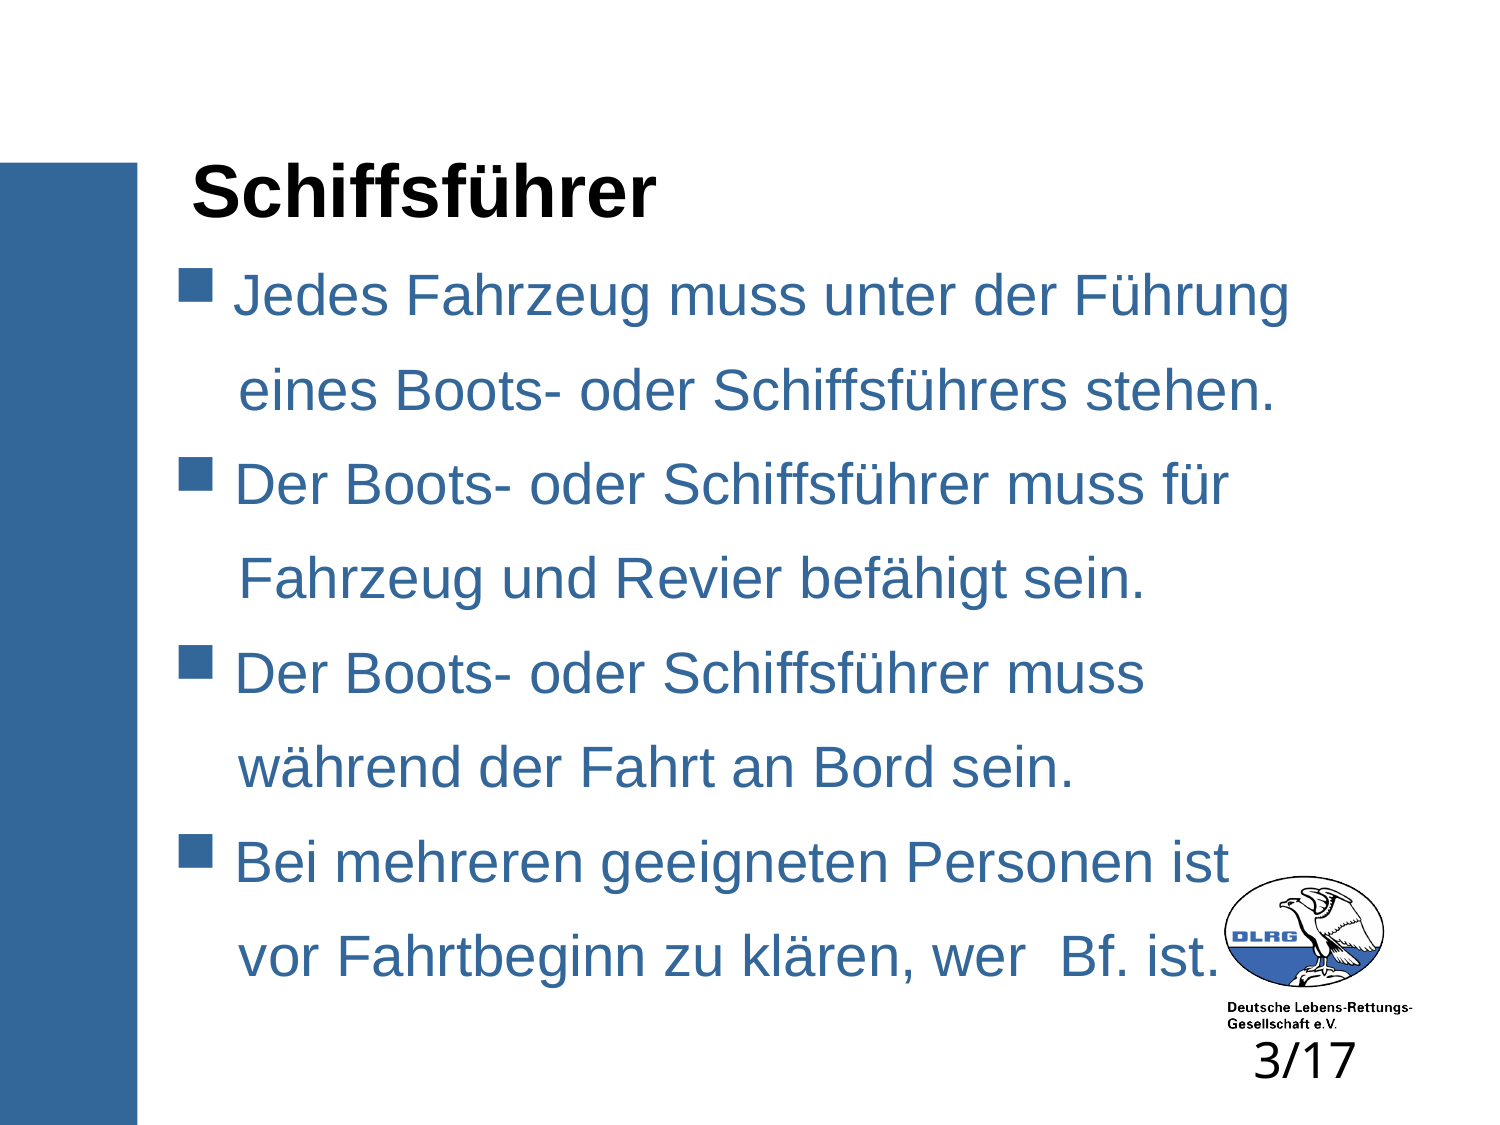

Schiffsführer
 Jedes Fahrzeug muss unter der Führung eines Boots- oder Schiffsführers stehen.
 Der Boots- oder Schiffsführer muss für Fahrzeug und Revier befähigt sein.
 Der Boots- oder Schiffsführer muss während der Fahrt an Bord sein.
 Bei mehreren geeigneten Personen ist vor Fahrtbeginn zu klären, wer Bf. ist.